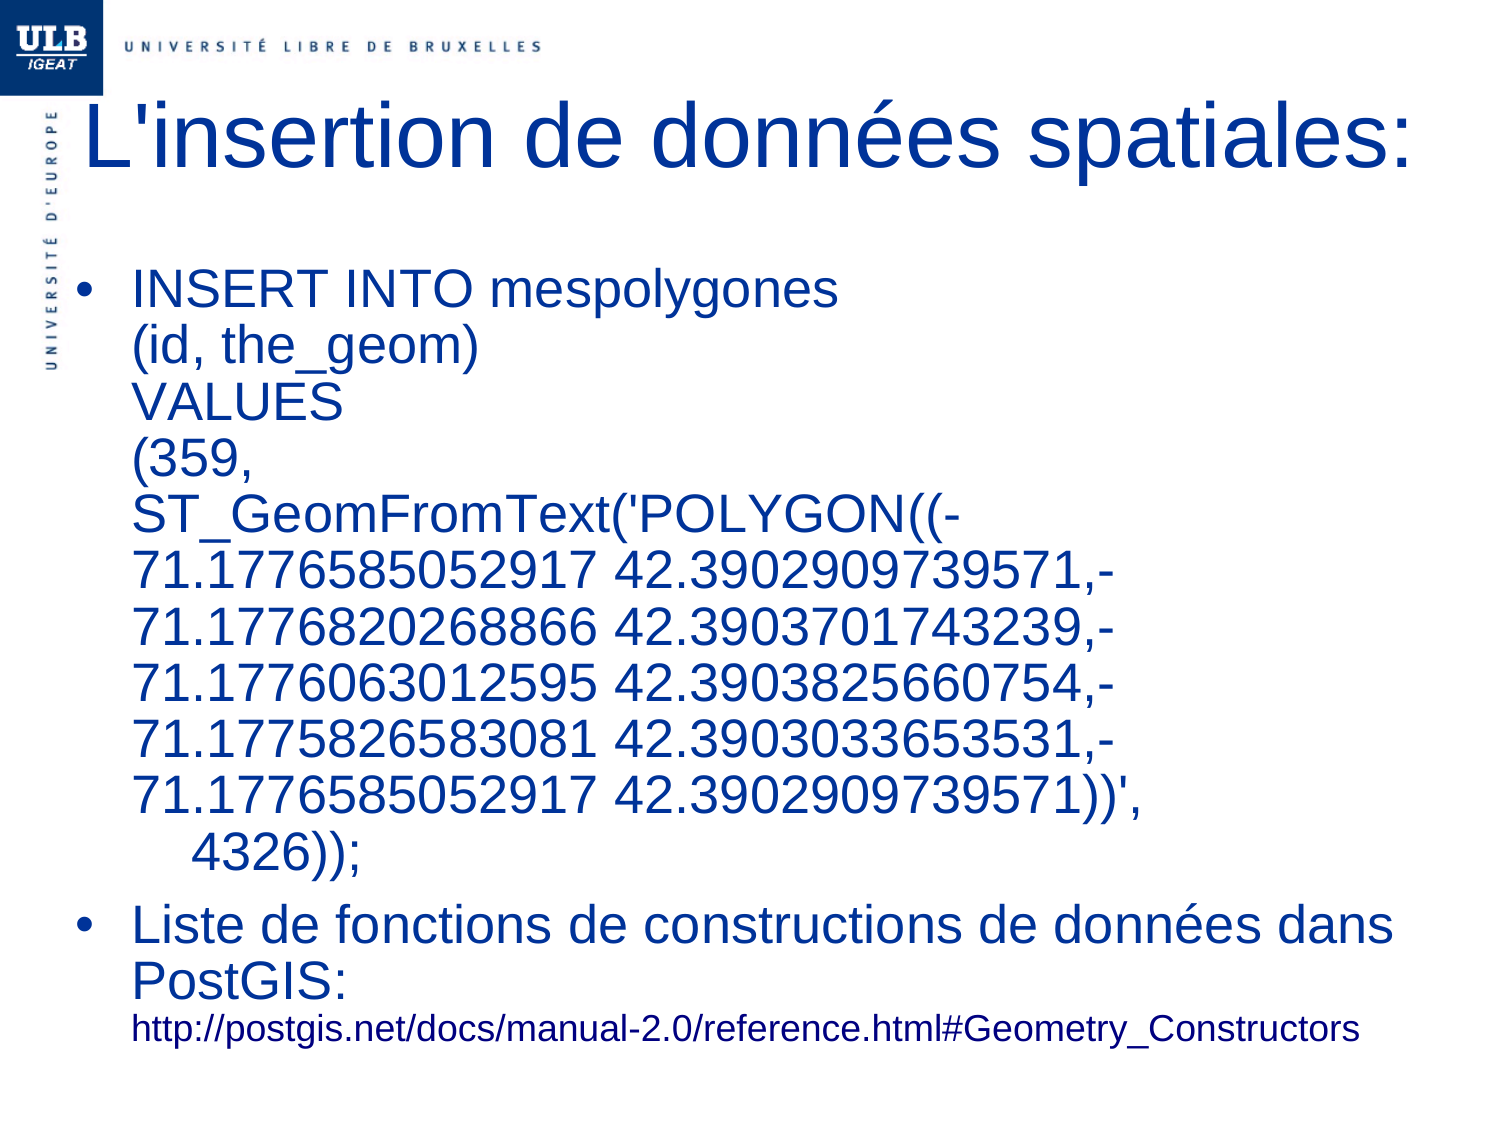

# L'insertion de données spatiales:
INSERT INTO mespolygones
(id, the_geom)
VALUES
(359,
ST_GeomFromText('POLYGON((-71.1776585052917 42.3902909739571,-71.1776820268866 42.3903701743239,-71.1776063012595 42.3903825660754,-71.1775826583081 42.3903033653531,-71.1776585052917 42.3902909739571))',
 4326));
Liste de fonctions de constructions de données dans PostGIS:
http://postgis.net/docs/manual-2.0/reference.html#Geometry_Constructors